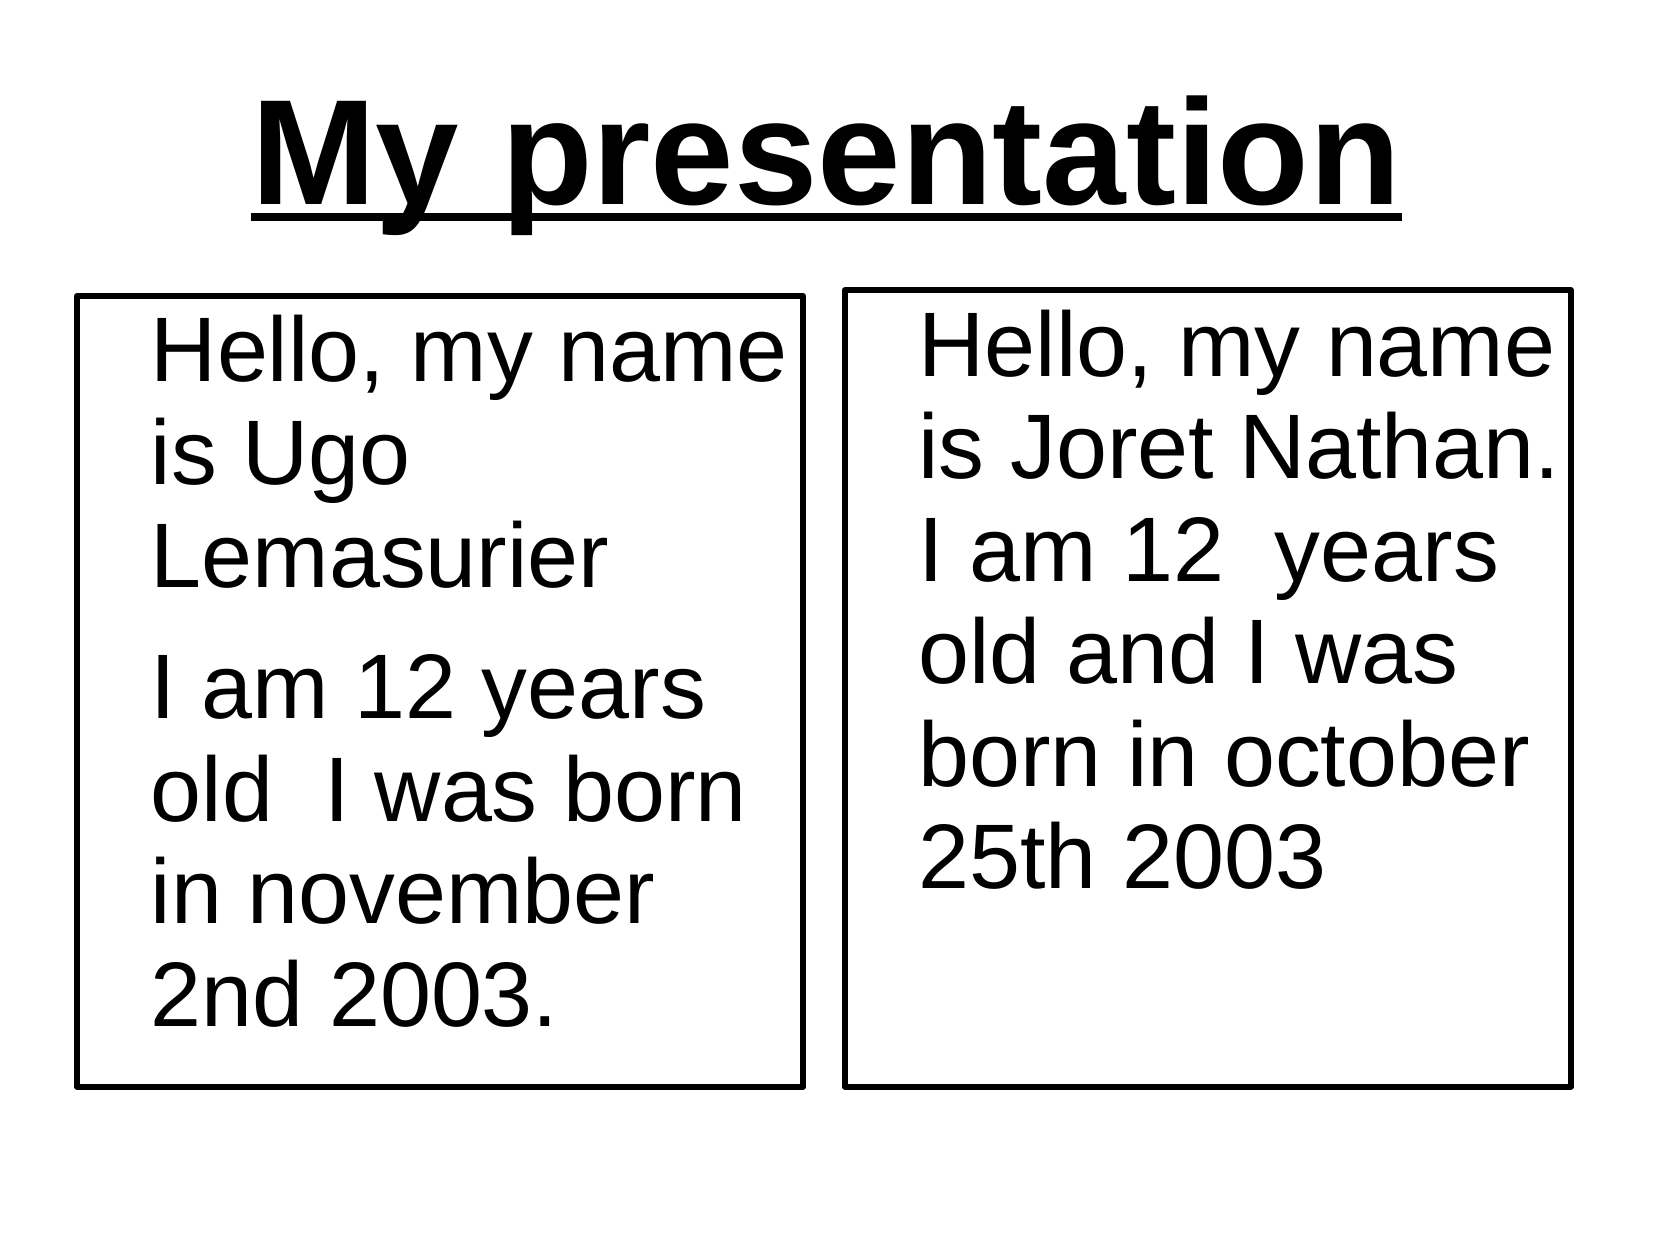

# My presentation
Hello, my name is Joret Nathan. I am 12 years old and I was born in october 25th 2003
Hello, my name is Ugo Lemasurier
I am 12 years old I was born in november 2nd 2003.